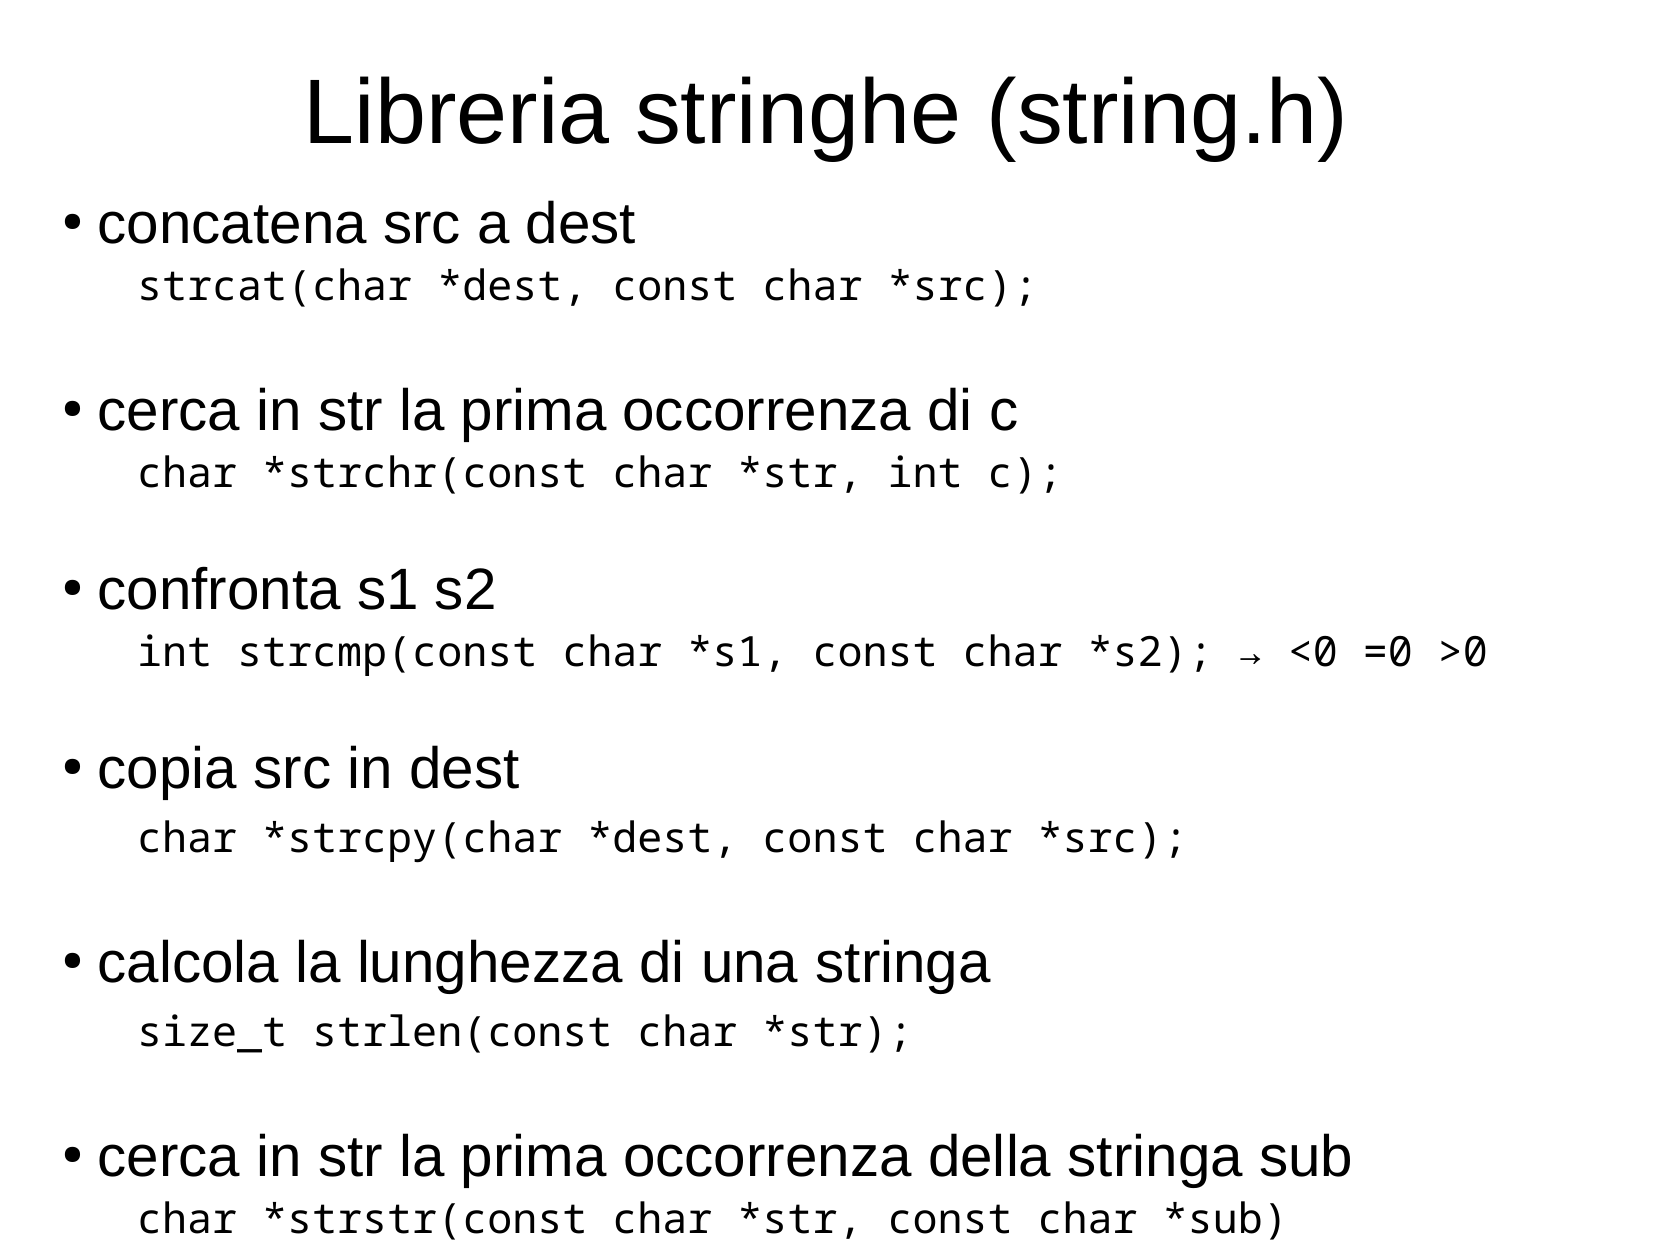

# Libreria stringhe (string.h)
concatena src a dest
	strcat(char *dest, const char *src);
cerca in str la prima	occorrenza di c
	char *strchr(const char *str, int c);
confronta s1 s2
	int strcmp(const char *s1, const char *s2); → <0 =0 >0
copia src in dest
	char *strcpy(char *dest, const char *src);
calcola la lunghezza di una stringa
	size_t strlen(const char *str);
cerca in str la prima occorrenza della stringa sub
	char *strstr(const char *str, const char *sub)